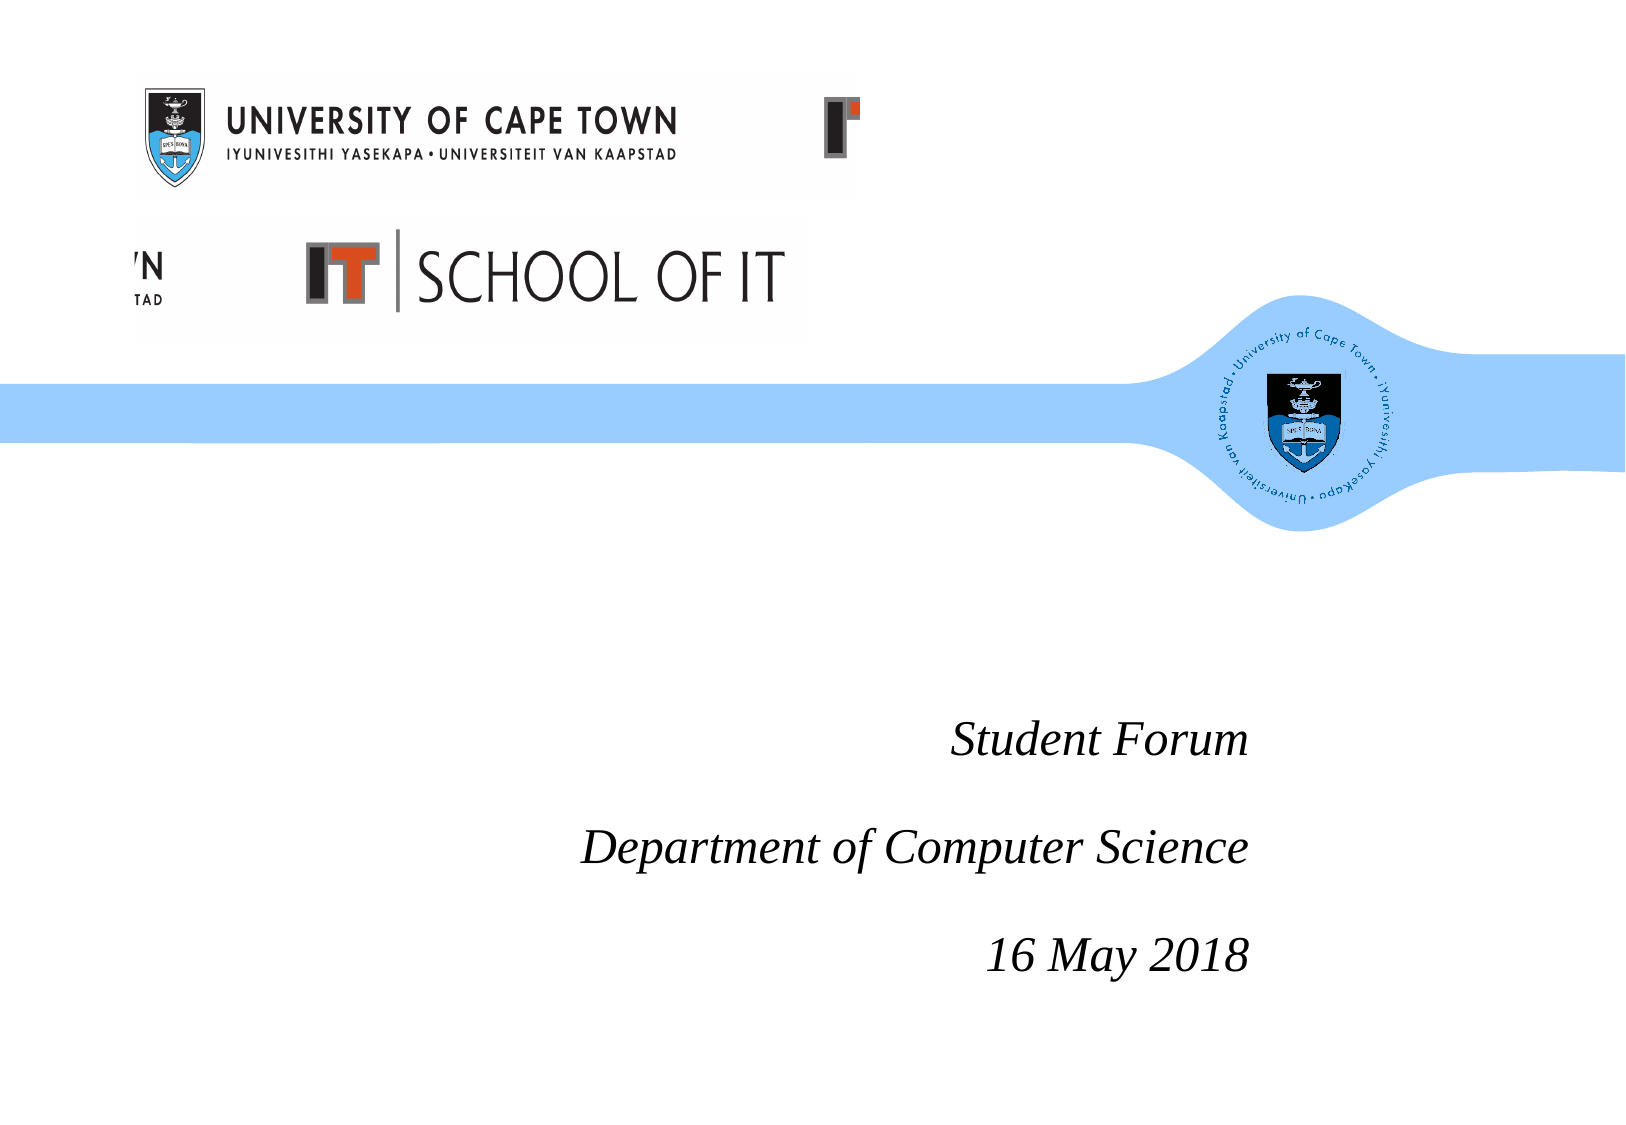

Student Forum
Department of Computer Science
16 May 2018